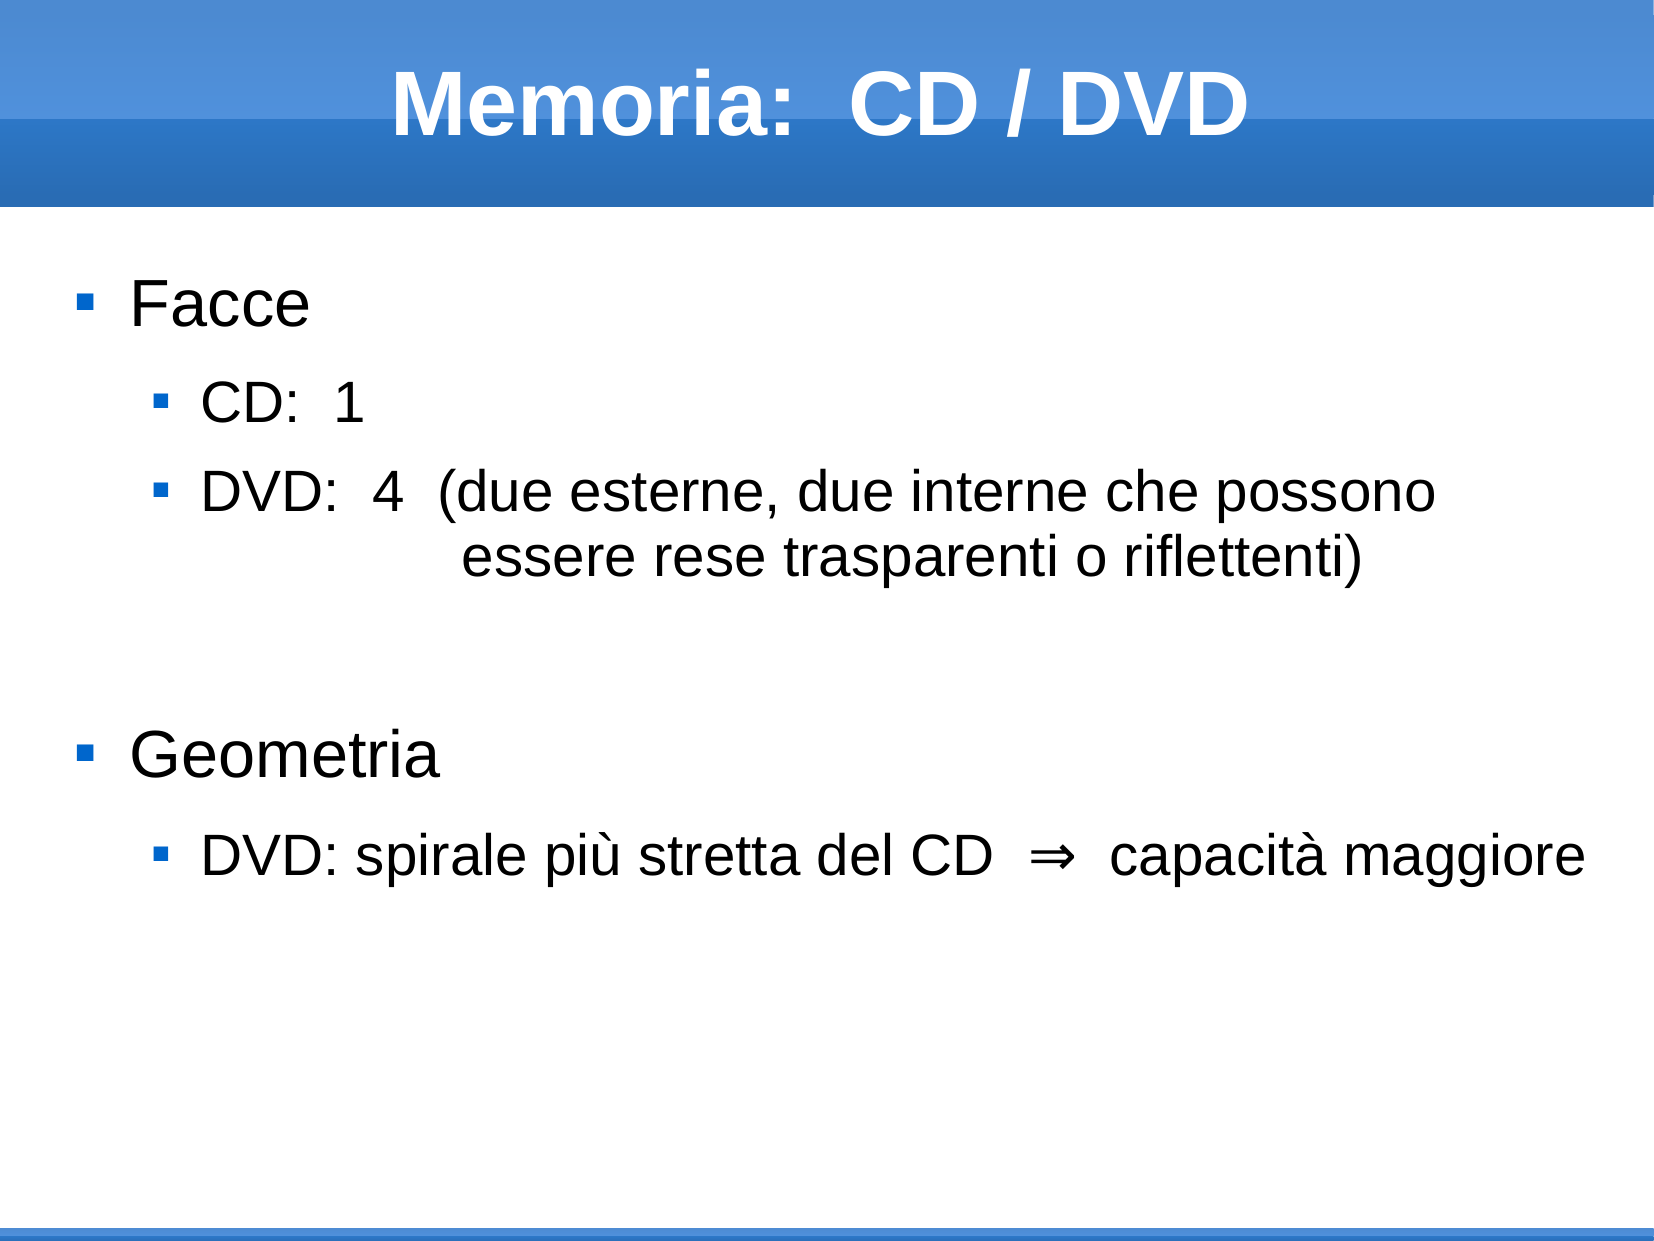

# Memoria: CD / DVD
Facce
CD: 1
DVD: 4 (due esterne, due interne che possono essere rese trasparenti o riflettenti)
Geometria
DVD: spirale più stretta del CD ⇒ capacità maggiore